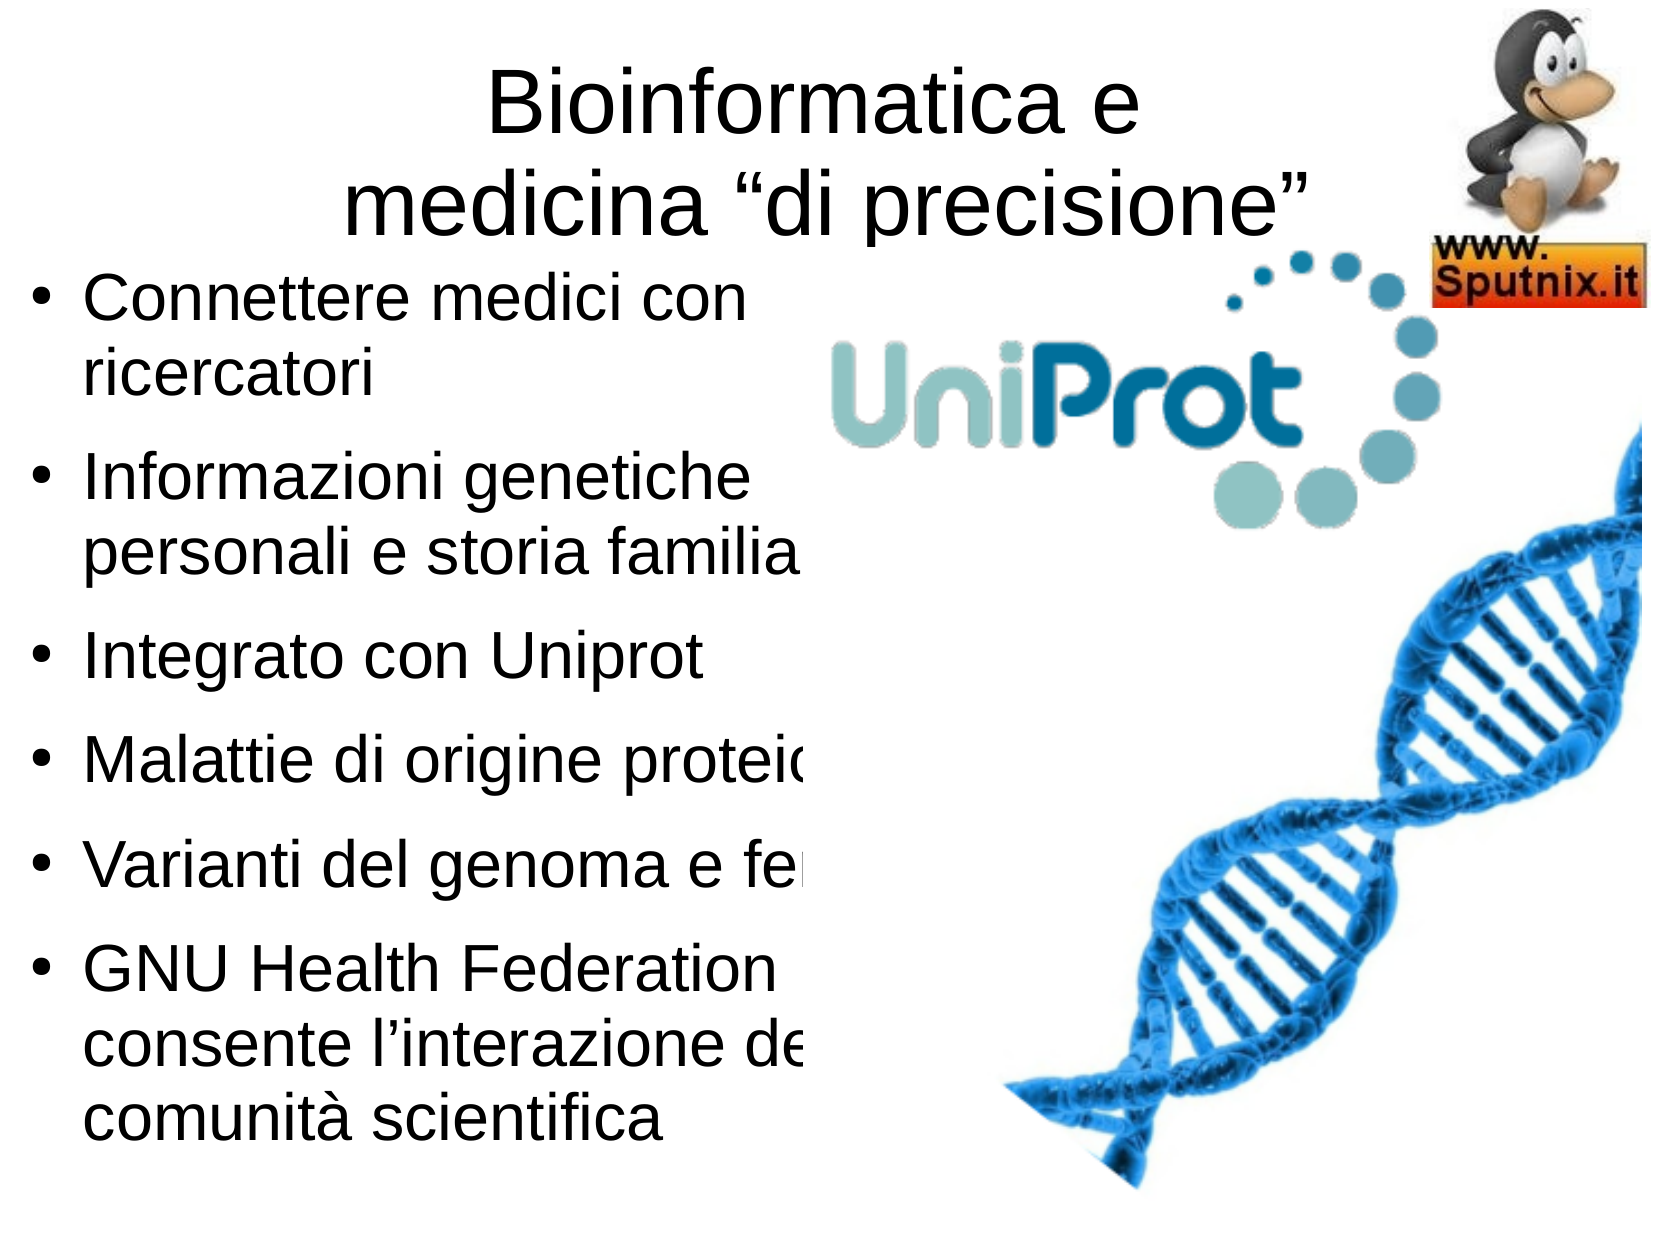

# Bioinformatica e medicina “di precisione”
Connettere medici con ricercatori
Informazioni genetiche personali e storia familiare
Integrato con Uniprot
Malattie di origine proteica
Varianti del genoma e fenotipi
GNU Health Federation consente l’interazione della comunità scientifica